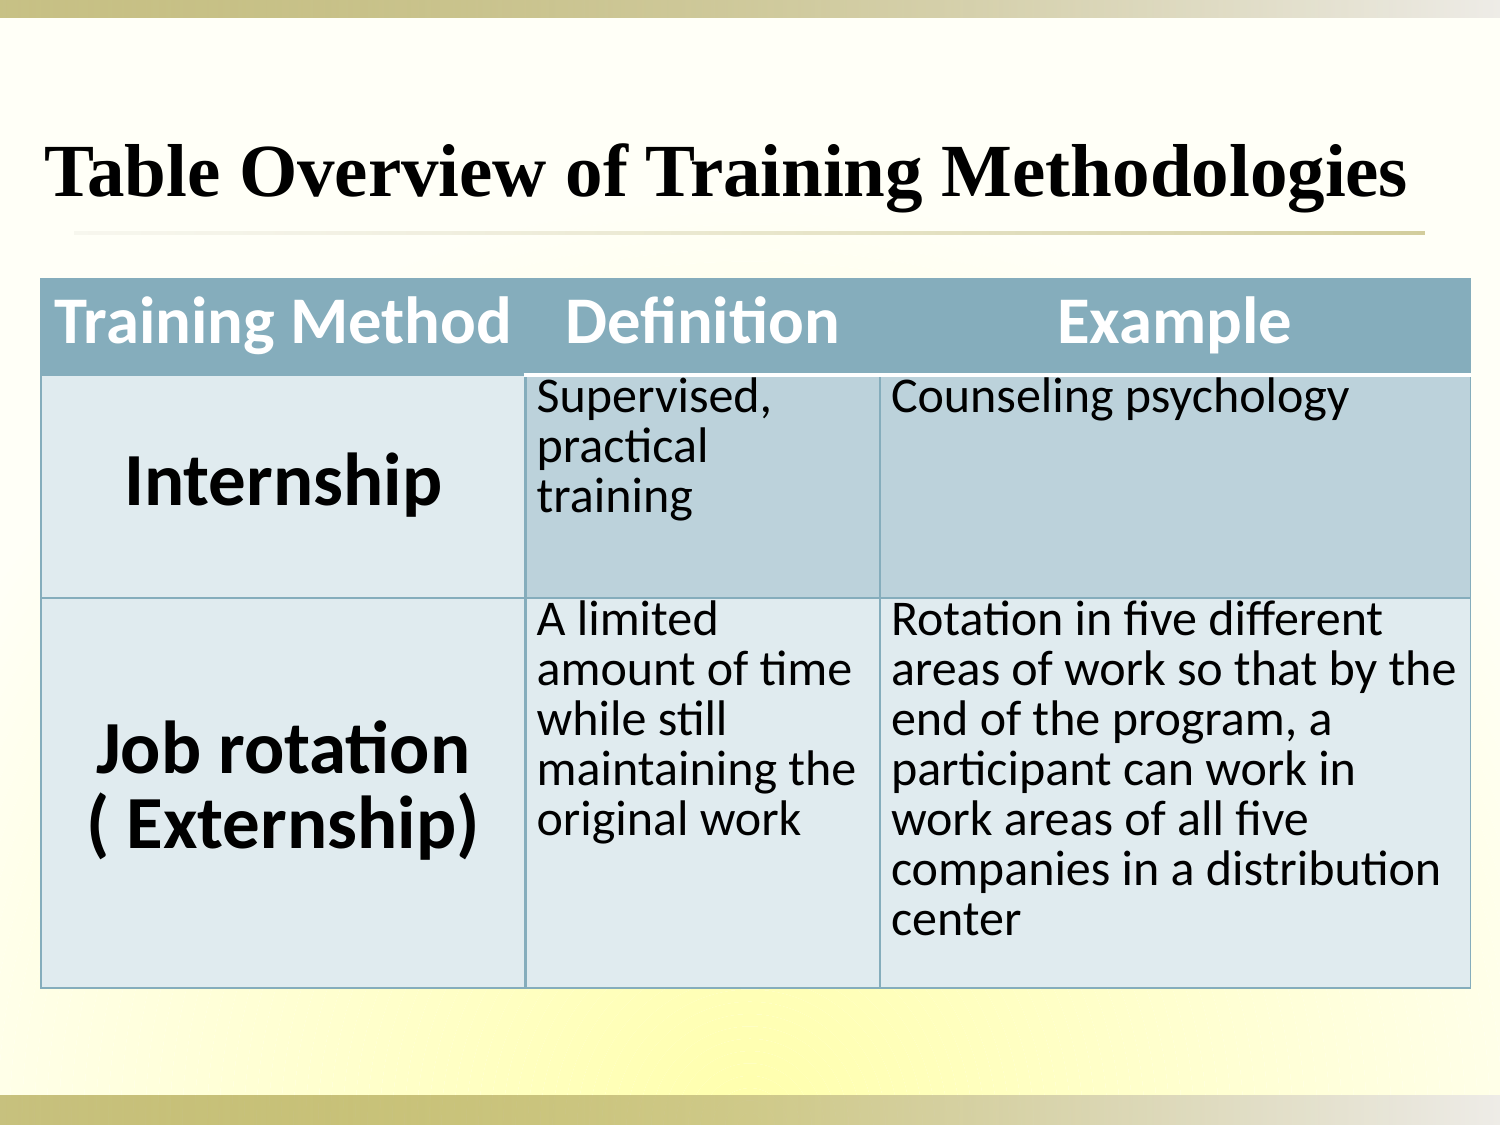

# Table Overview of Training Methodologies
| Training Method | Definition | Example |
| --- | --- | --- |
| Internship | Supervised, practical training | Counseling psychology |
| Job rotation ( Externship) | A limited amount of time while still maintaining the original work | Rotation in five different areas of work so that by the end of the program, a participant can work in work areas of all five companies in a distribution center |